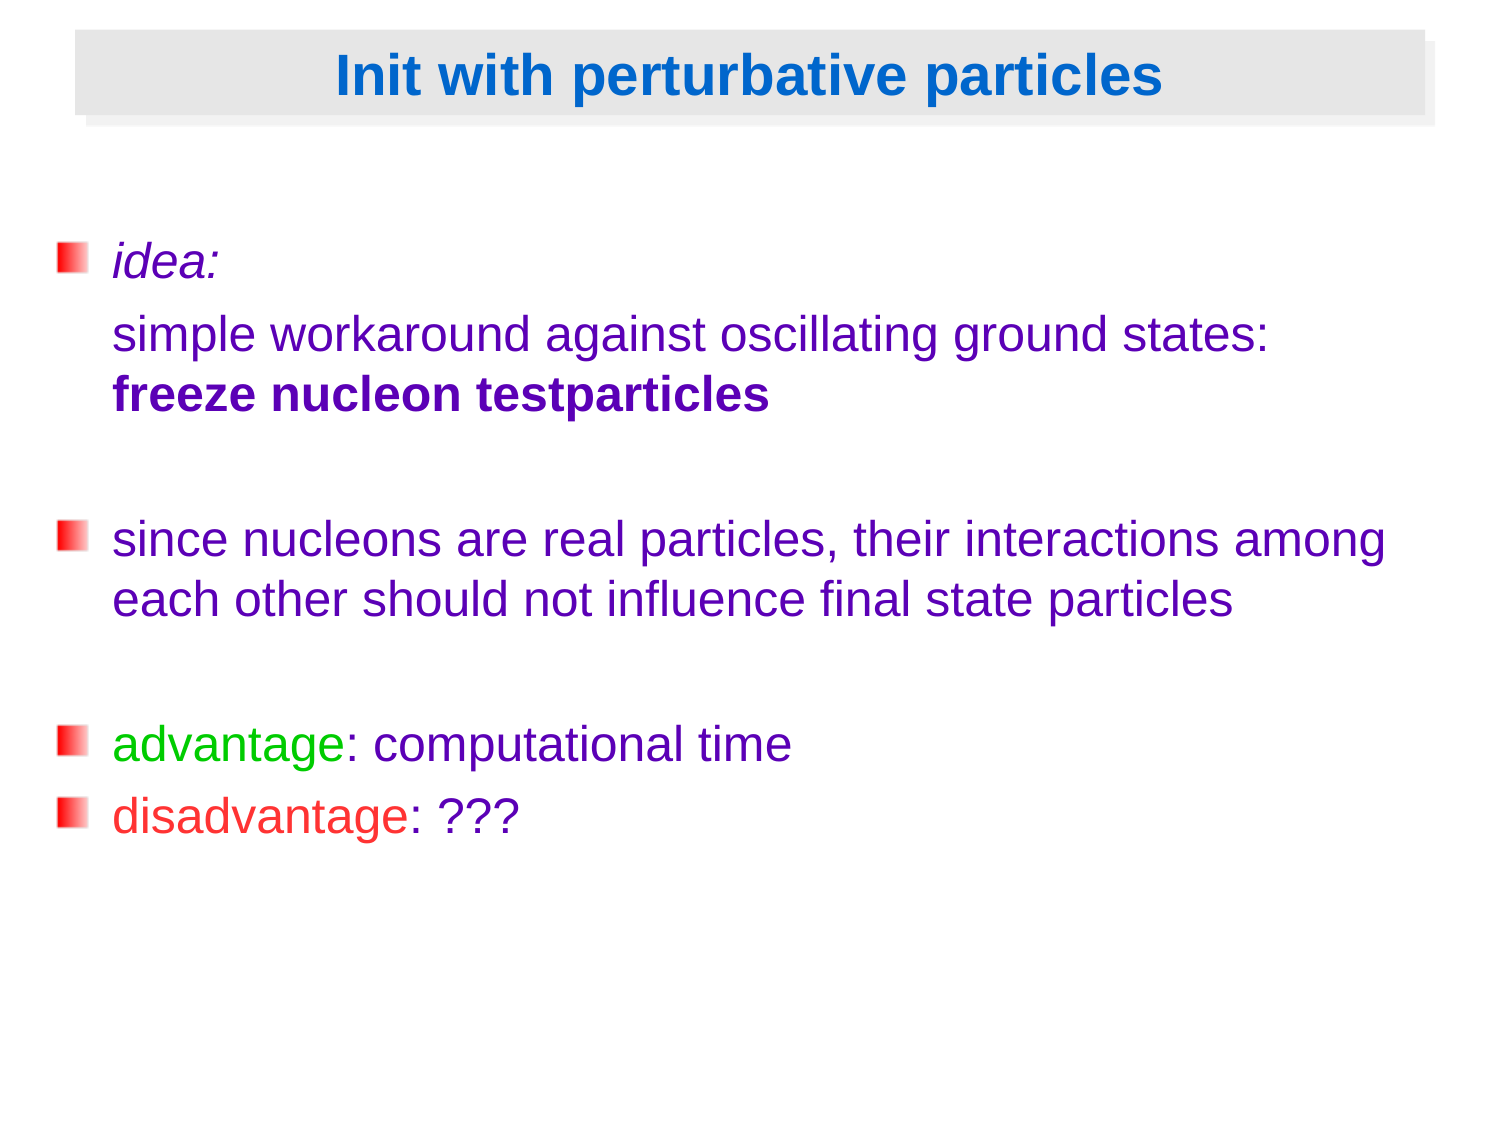

# Init with perturbative particles
idea:
simple workaround against oscillating ground states:
freeze nucleon testparticles
since nucleons are real particles, their interactions among each other should not influence final state particles
advantage: computational time
disadvantage: ???